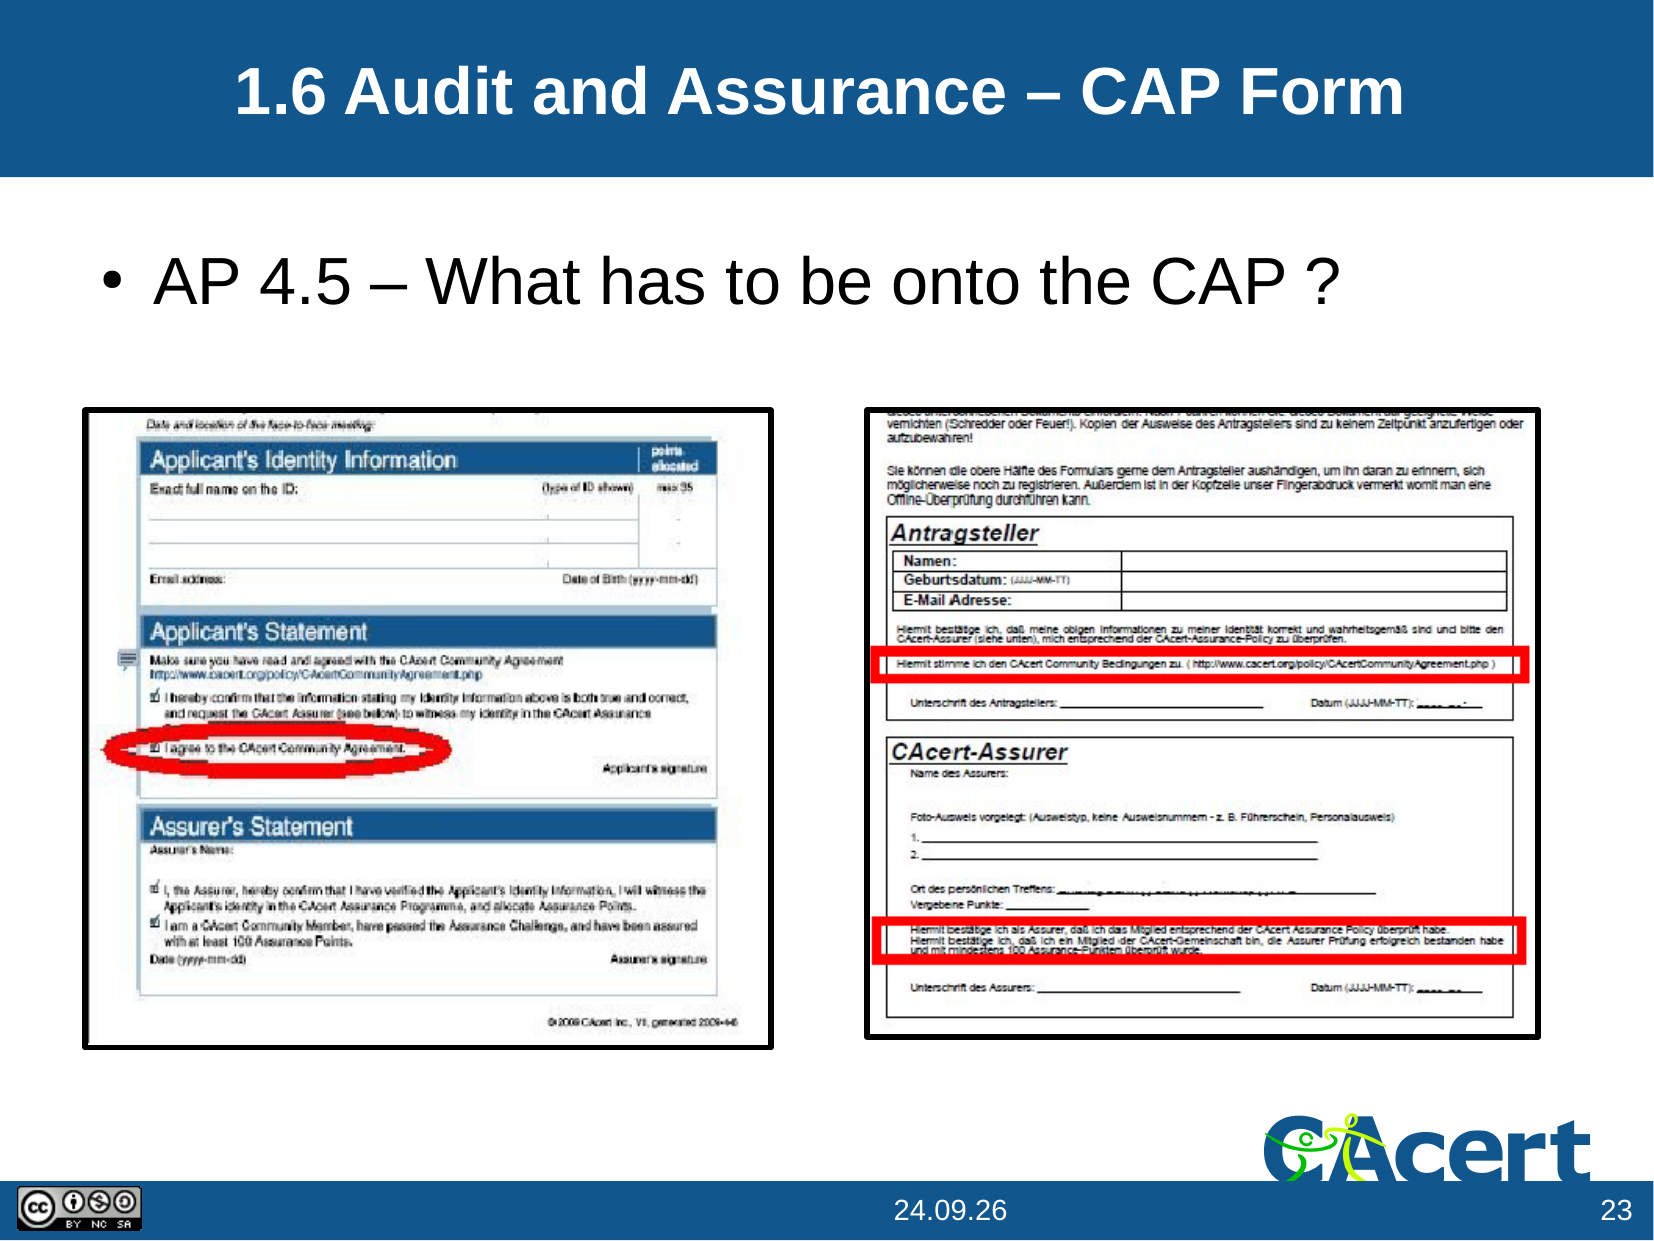

# 1.6 Audit and Assurance – CAP Form
AP 4.5 – What has to be onto the CAP ?